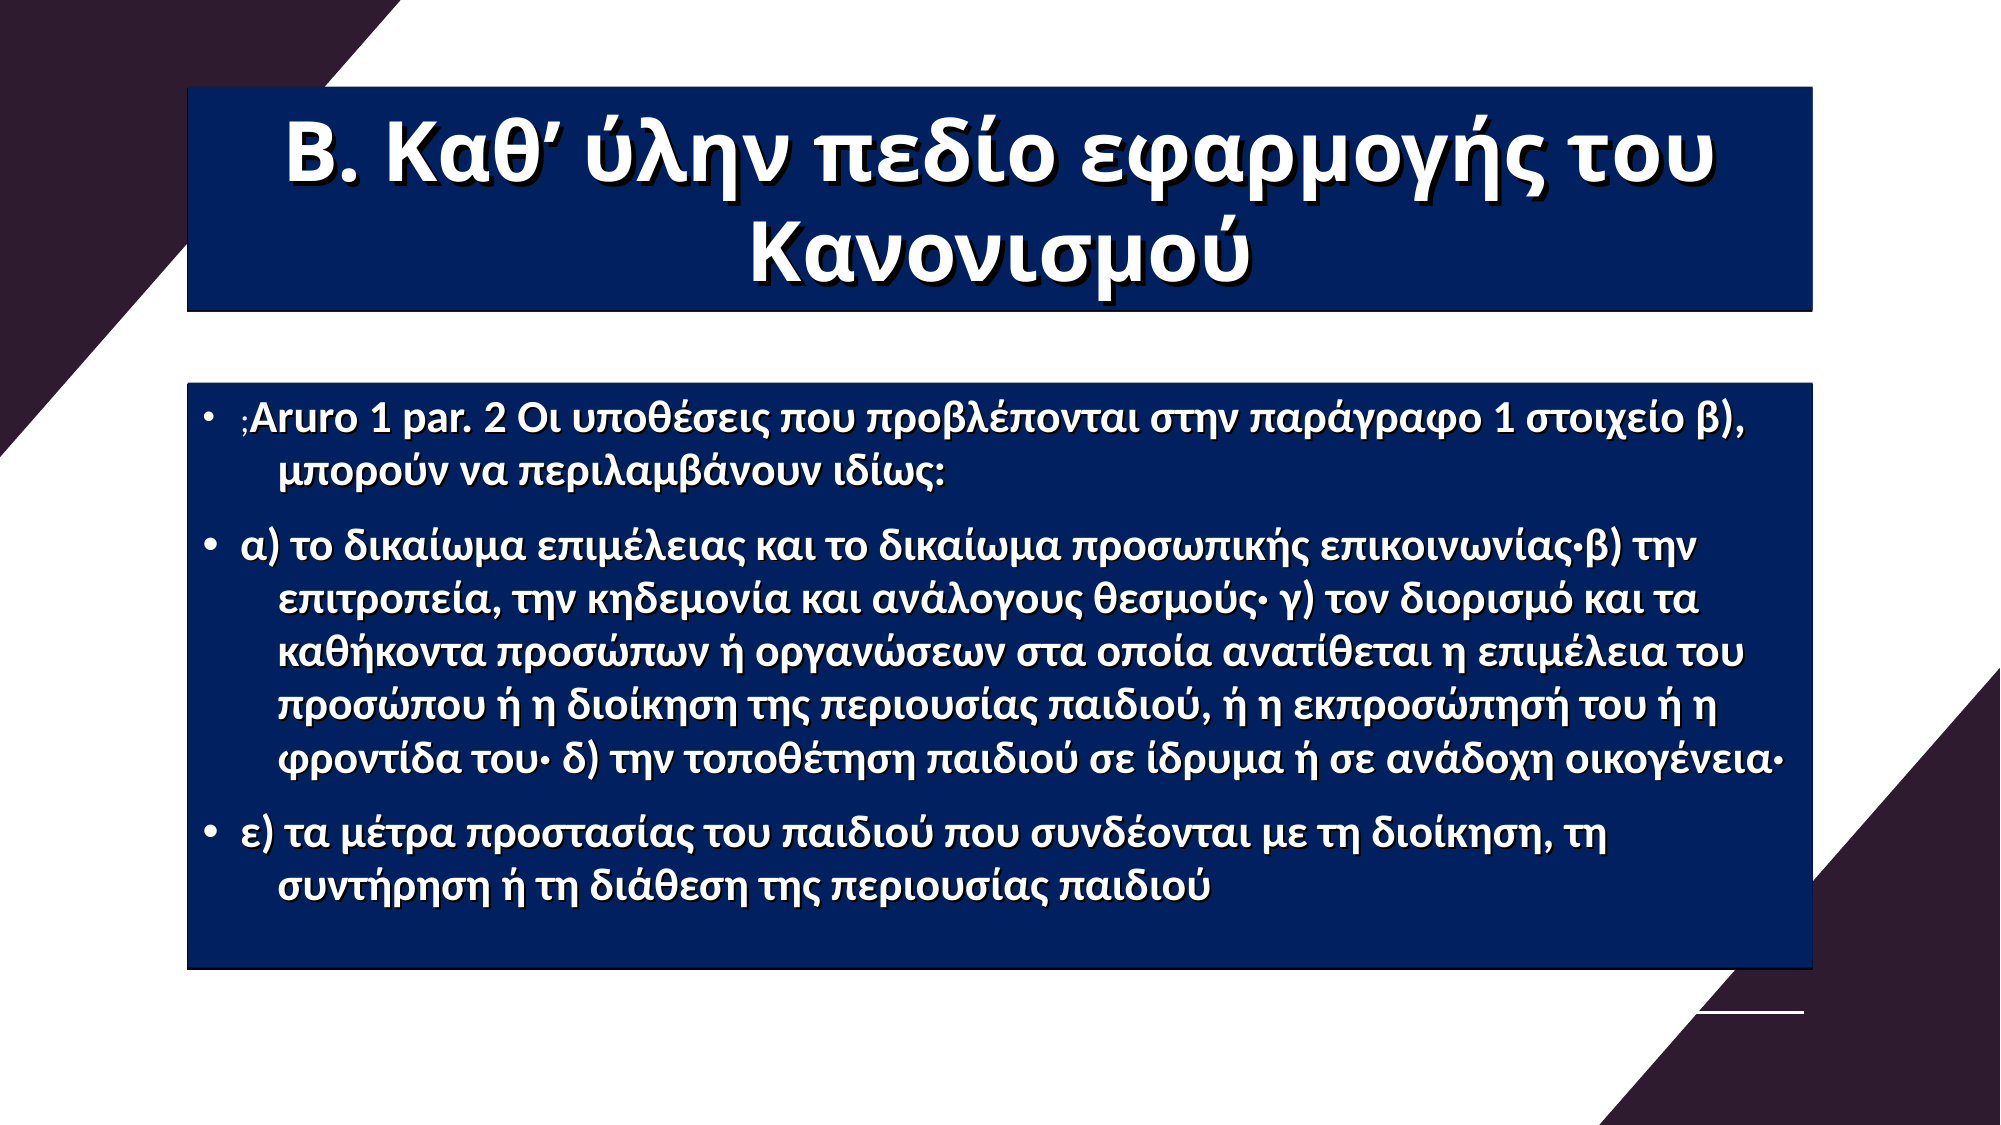

# Β. Καθ’ ύλην πεδίο εφαρμογής του Κανονισμού
;Aruro 1 par. 2 Οι υποθέσεις που προβλέπονται στην παράγραφο 1 στοιχείο β), μπορούν να περιλαμβάνουν ιδίως:
α) το δικαίωμα επιμέλειας και το δικαίωμα προσωπικής επικοινωνίας·β) την επιτροπεία, την κηδεμονία και ανάλογους θεσμούς· γ) τον διορισμό και τα καθήκοντα προσώπων ή οργανώσεων στα οποία ανατίθεται η επιμέλεια του προσώπου ή η διοίκηση της περιουσίας παιδιού, ή η εκπροσώπησή του ή η φροντίδα του· δ) την τοποθέτηση παιδιού σε ίδρυμα ή σε ανάδοχη οικογένεια·
ε) τα μέτρα προστασίας του παιδιού που συνδέονται με τη διοίκηση, τη συντήρηση ή τη διάθεση της περιουσίας παιδιού